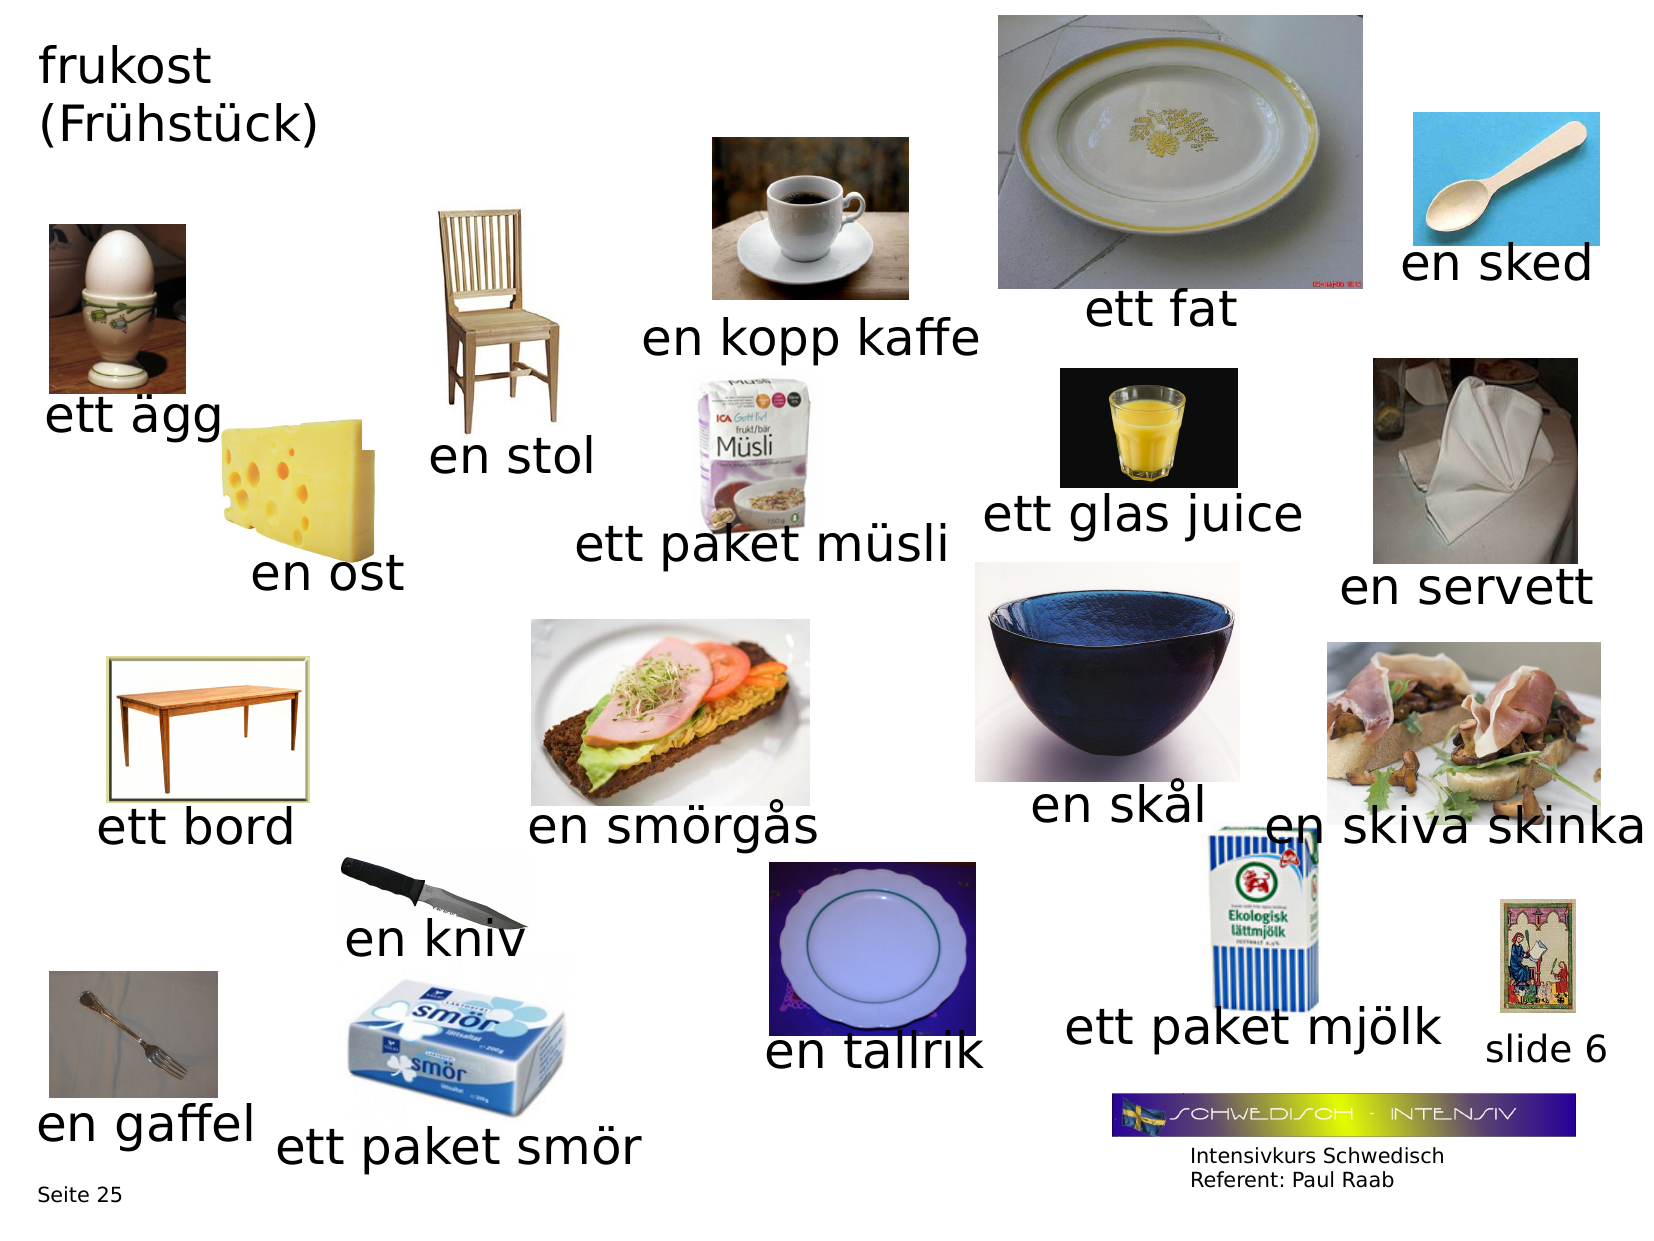

frukost
(Frühstück)
en sked
ett fat
en kopp kaffe
ett ägg
en stol
ett glas juice
ett paket müsli
en ost
en servett
en skål
en smörgås
en skiva skinka
ett bord
en kniv
ett paket mjölk
en tallrik
slide 6
en gaffel
ett paket smör